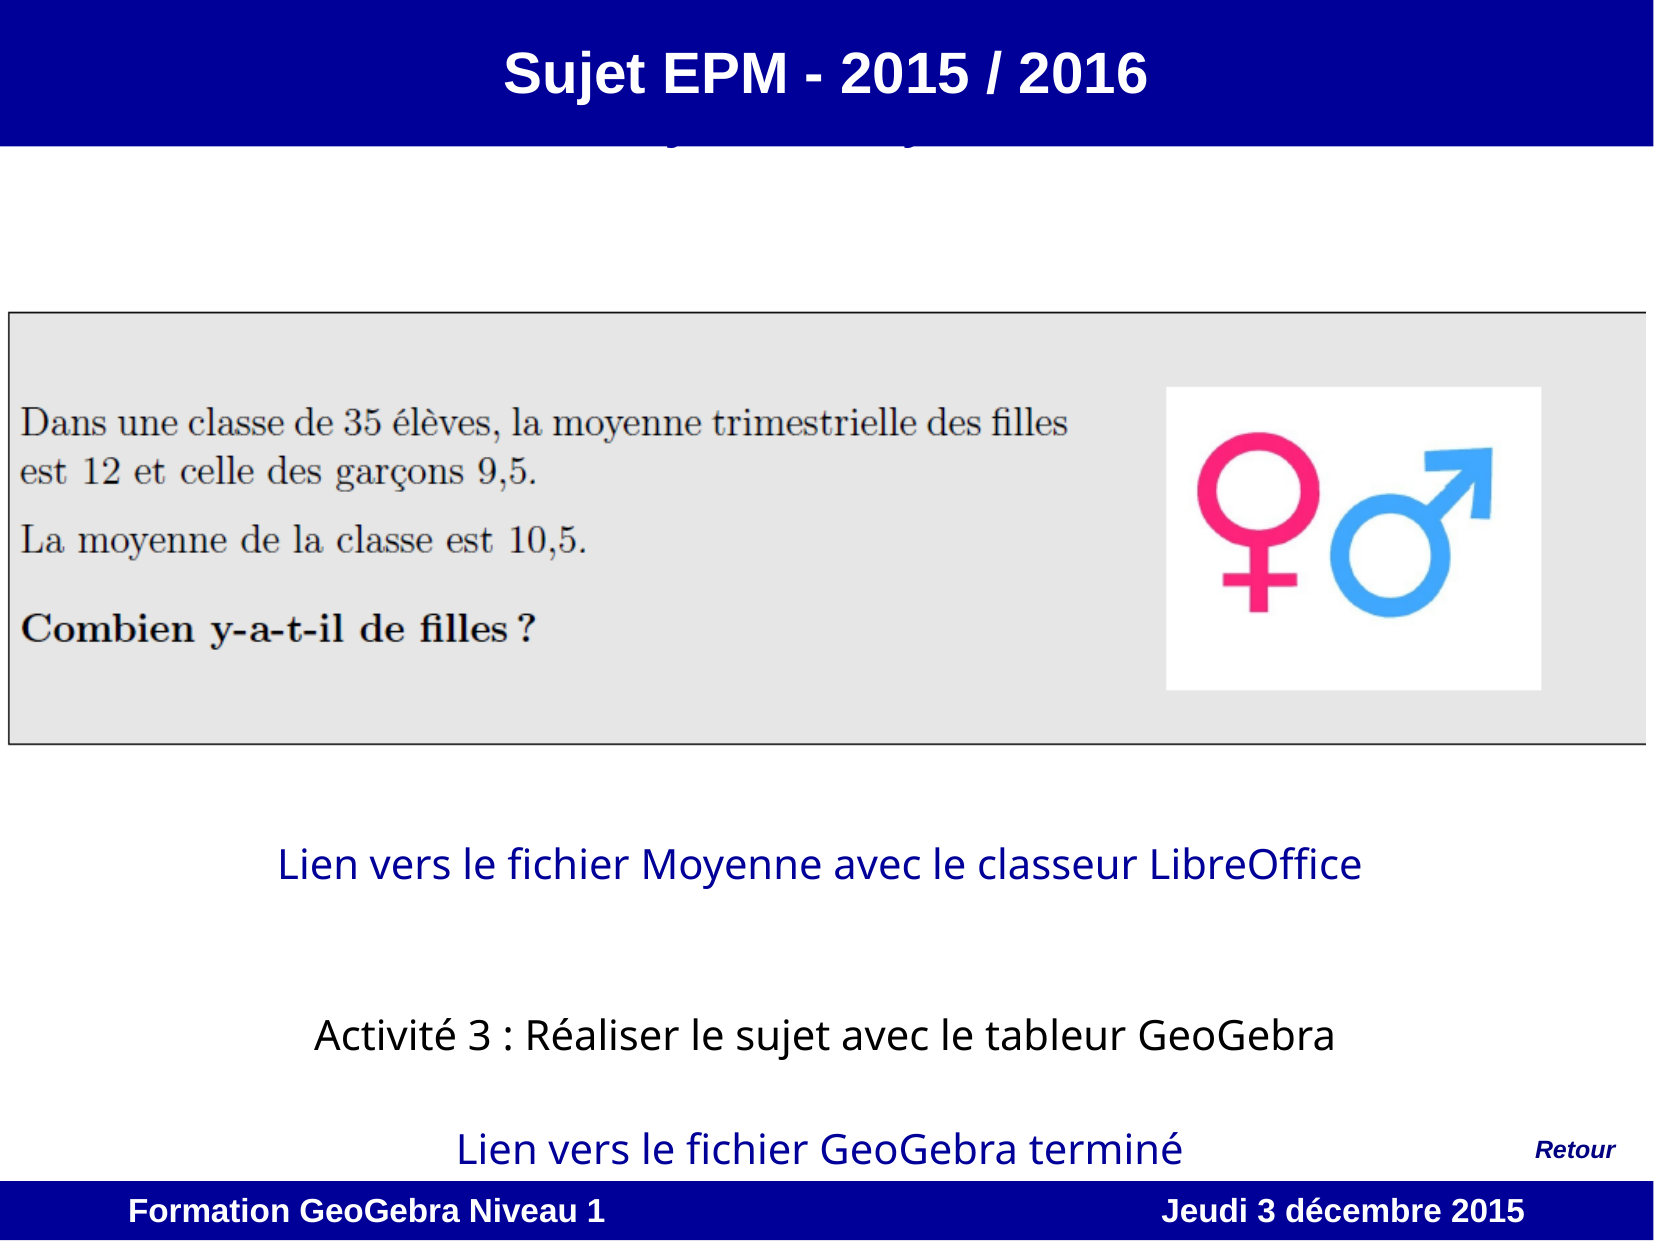

# Sujet EPM - 2015 / 2016
Sujet n°3 : Moyenne
Lien vers le fichier Moyenne avec le classeur LibreOffice
Activité 3 : Réaliser le sujet avec le tableur GeoGebra
Lien vers le fichier GeoGebra terminé
Retour
Formation GeoGebra Niveau 1								Jeudi 3 décembre 2015